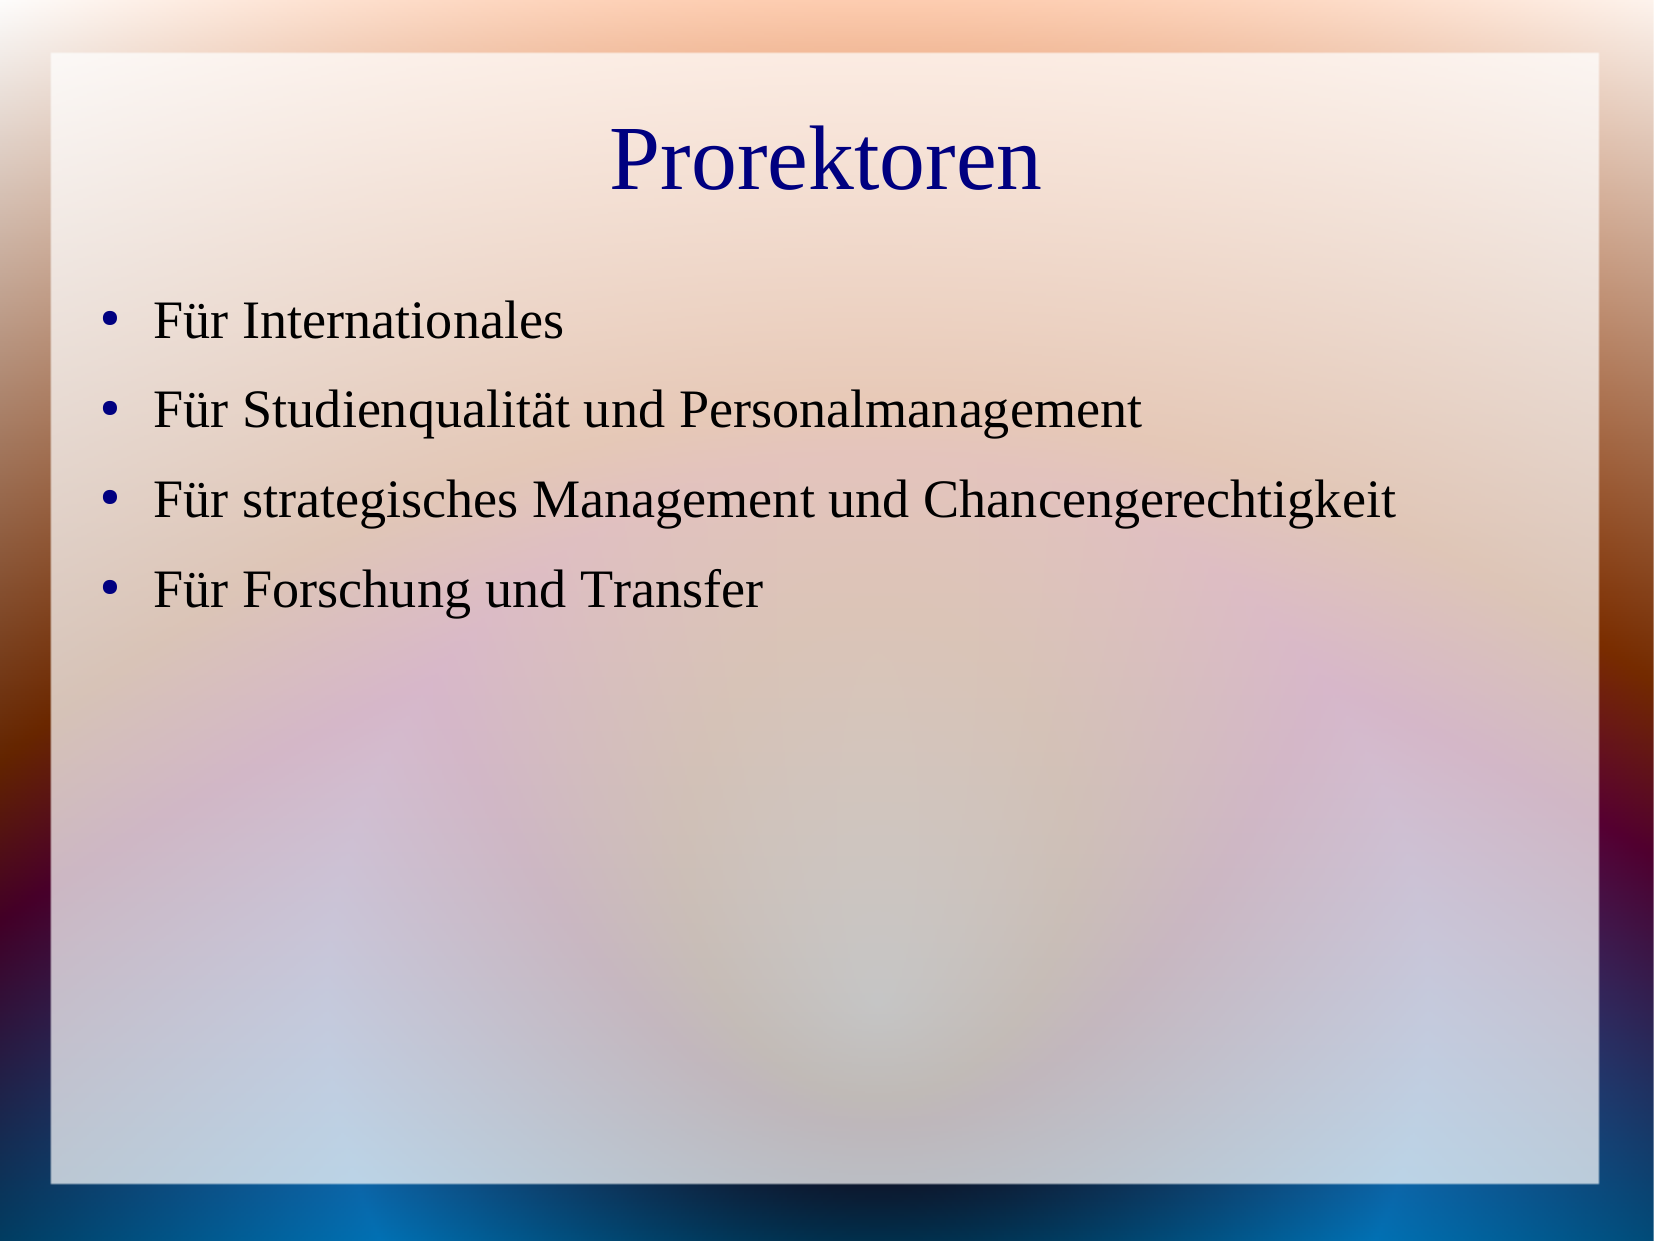

# Prorektoren
Für Internationales
Für Studienqualität und Personalmanagement
Für strategisches Management und Chancengerechtigkeit
Für Forschung und Transfer